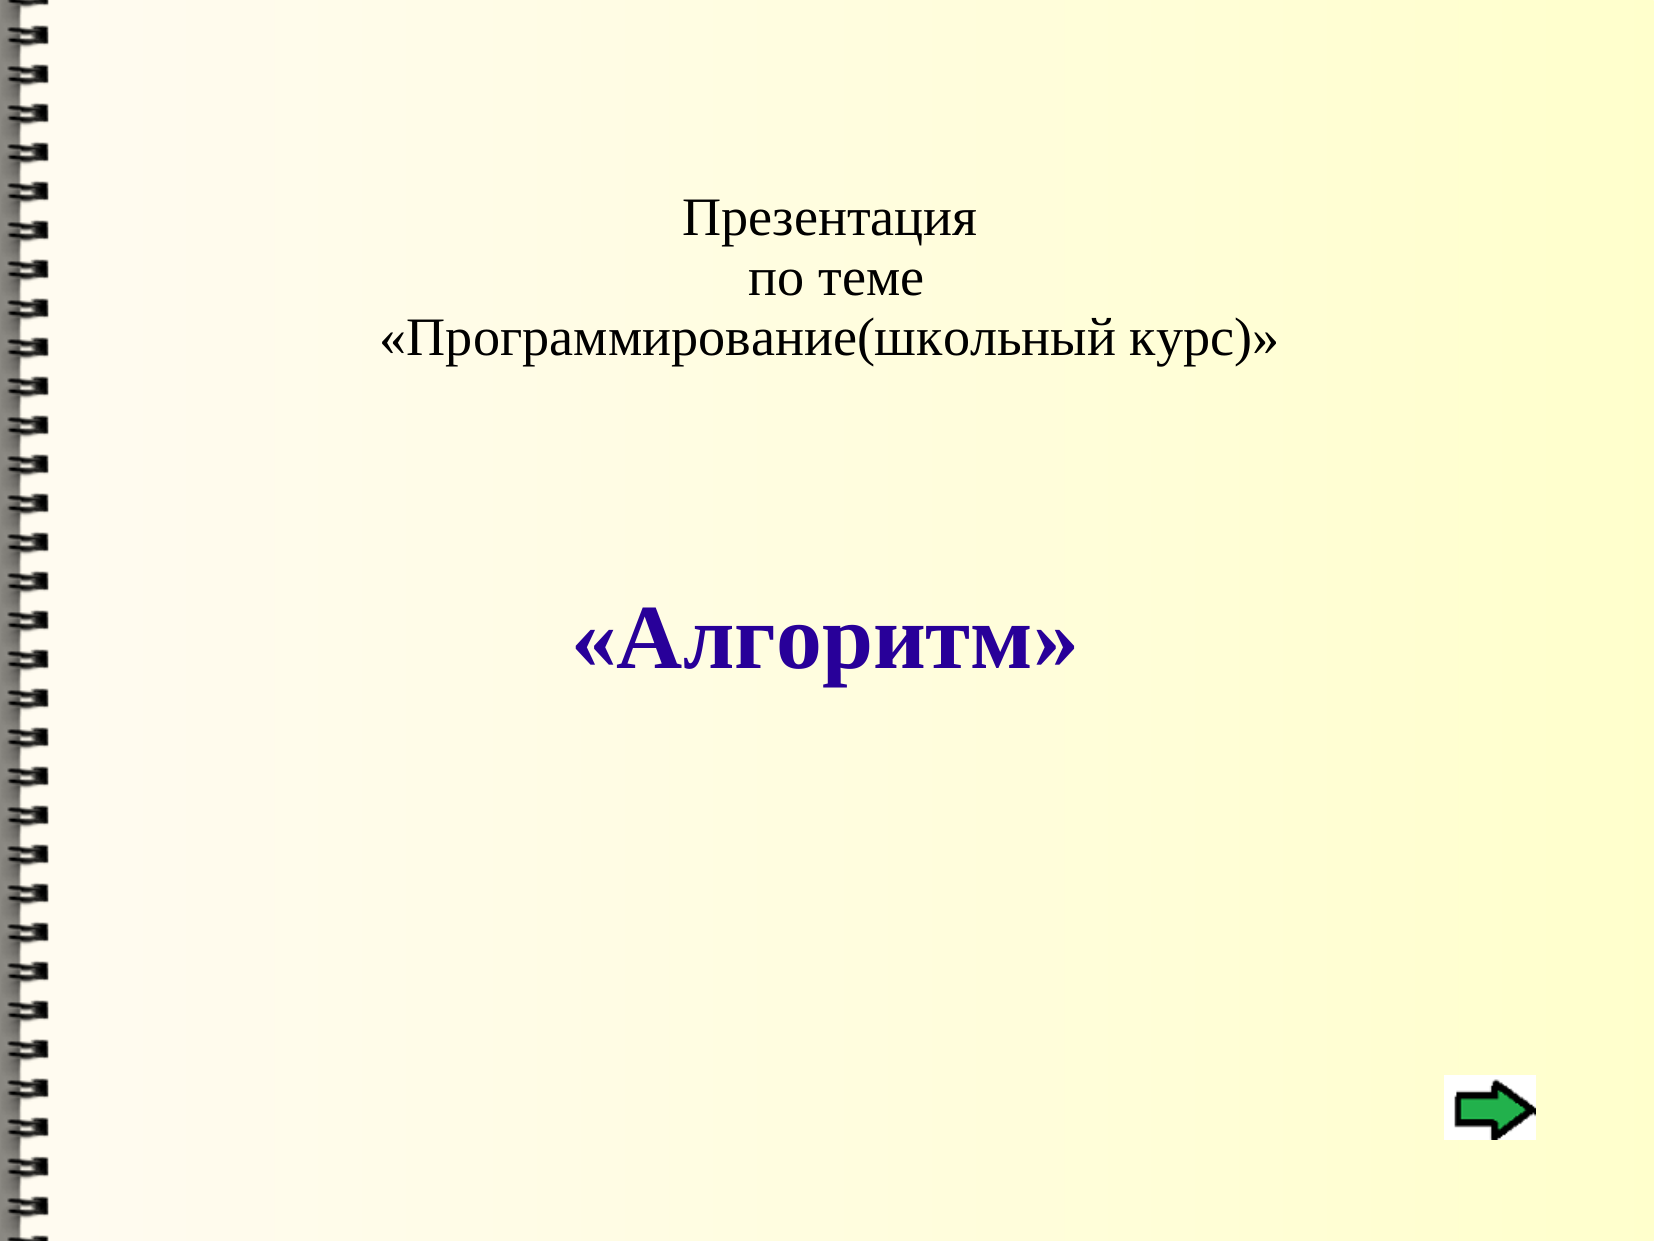

# Презентация по теме «Программирование(школьный курс)»
«Алгоритм»